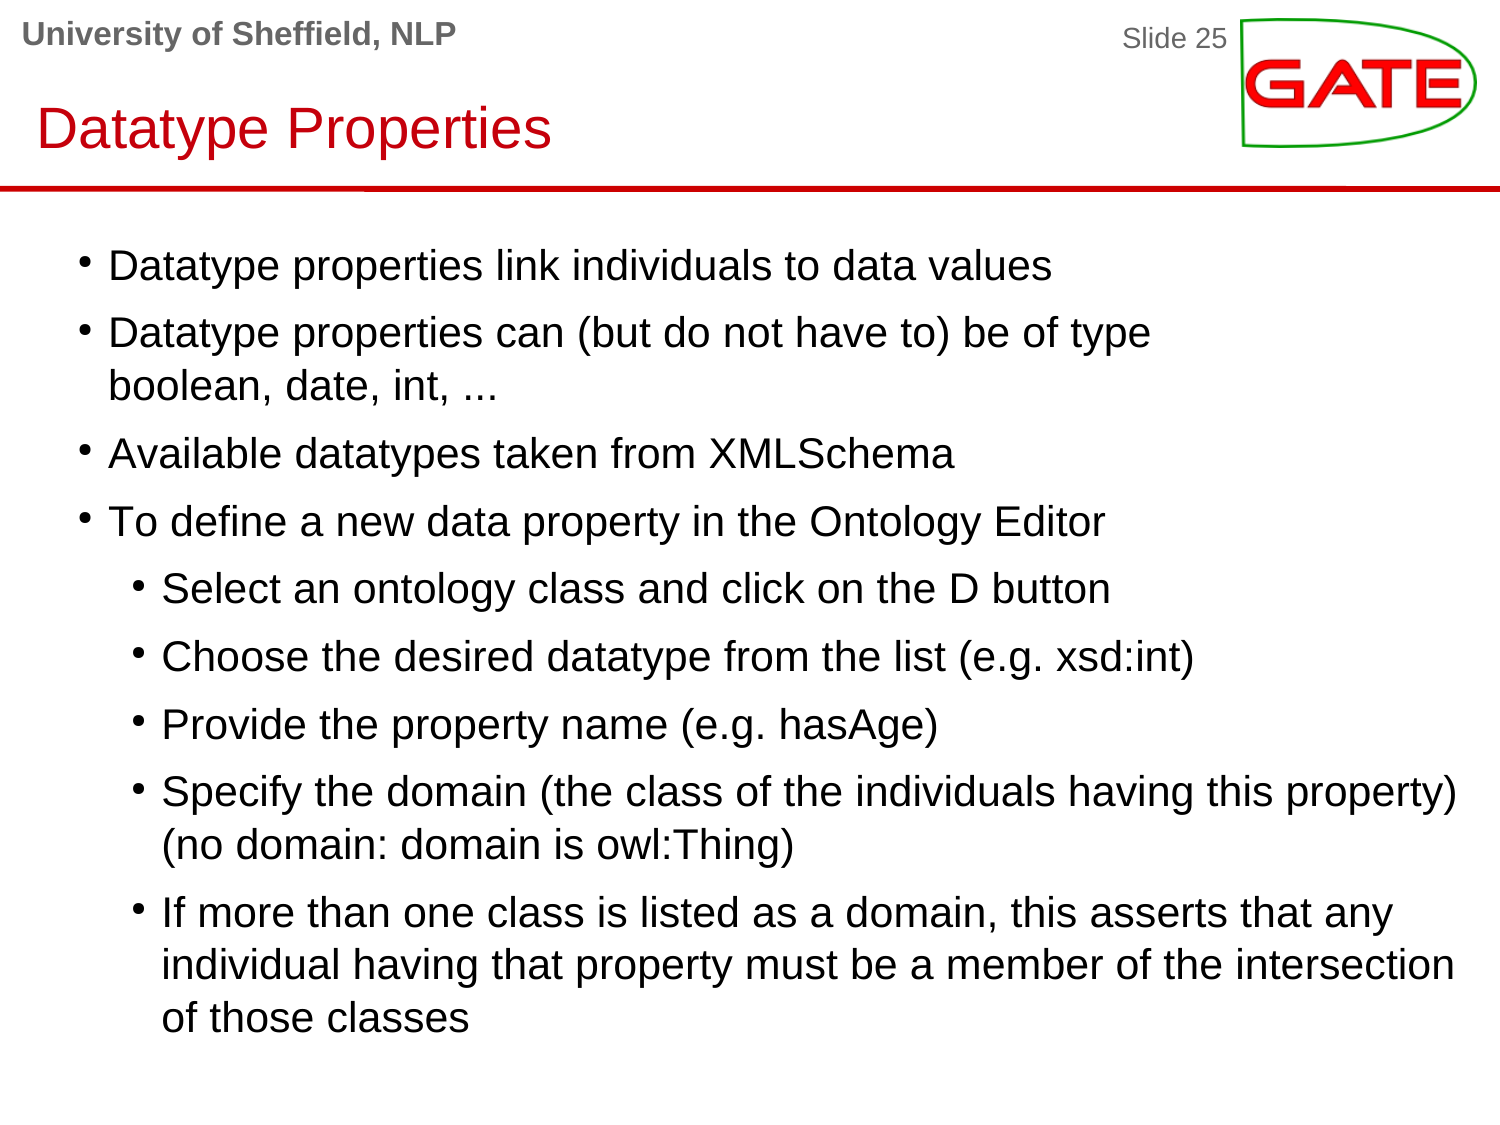

25
# Datatype Properties
Datatype properties link individuals to data values
Datatype properties can (but do not have to) be of type
boolean, date, int, ...
Available datatypes taken from XMLSchema
To define a new data property in the Ontology Editor
Select an ontology class and click on the D button
Choose the desired datatype from the list (e.g. xsd:int)
Provide the property name (e.g. hasAge)
Specify the domain (the class of the individuals having this property)
(no domain: domain is owl:Thing)
If more than one class is listed as a domain, this asserts that any individual having that property must be a member of the intersection of those classes